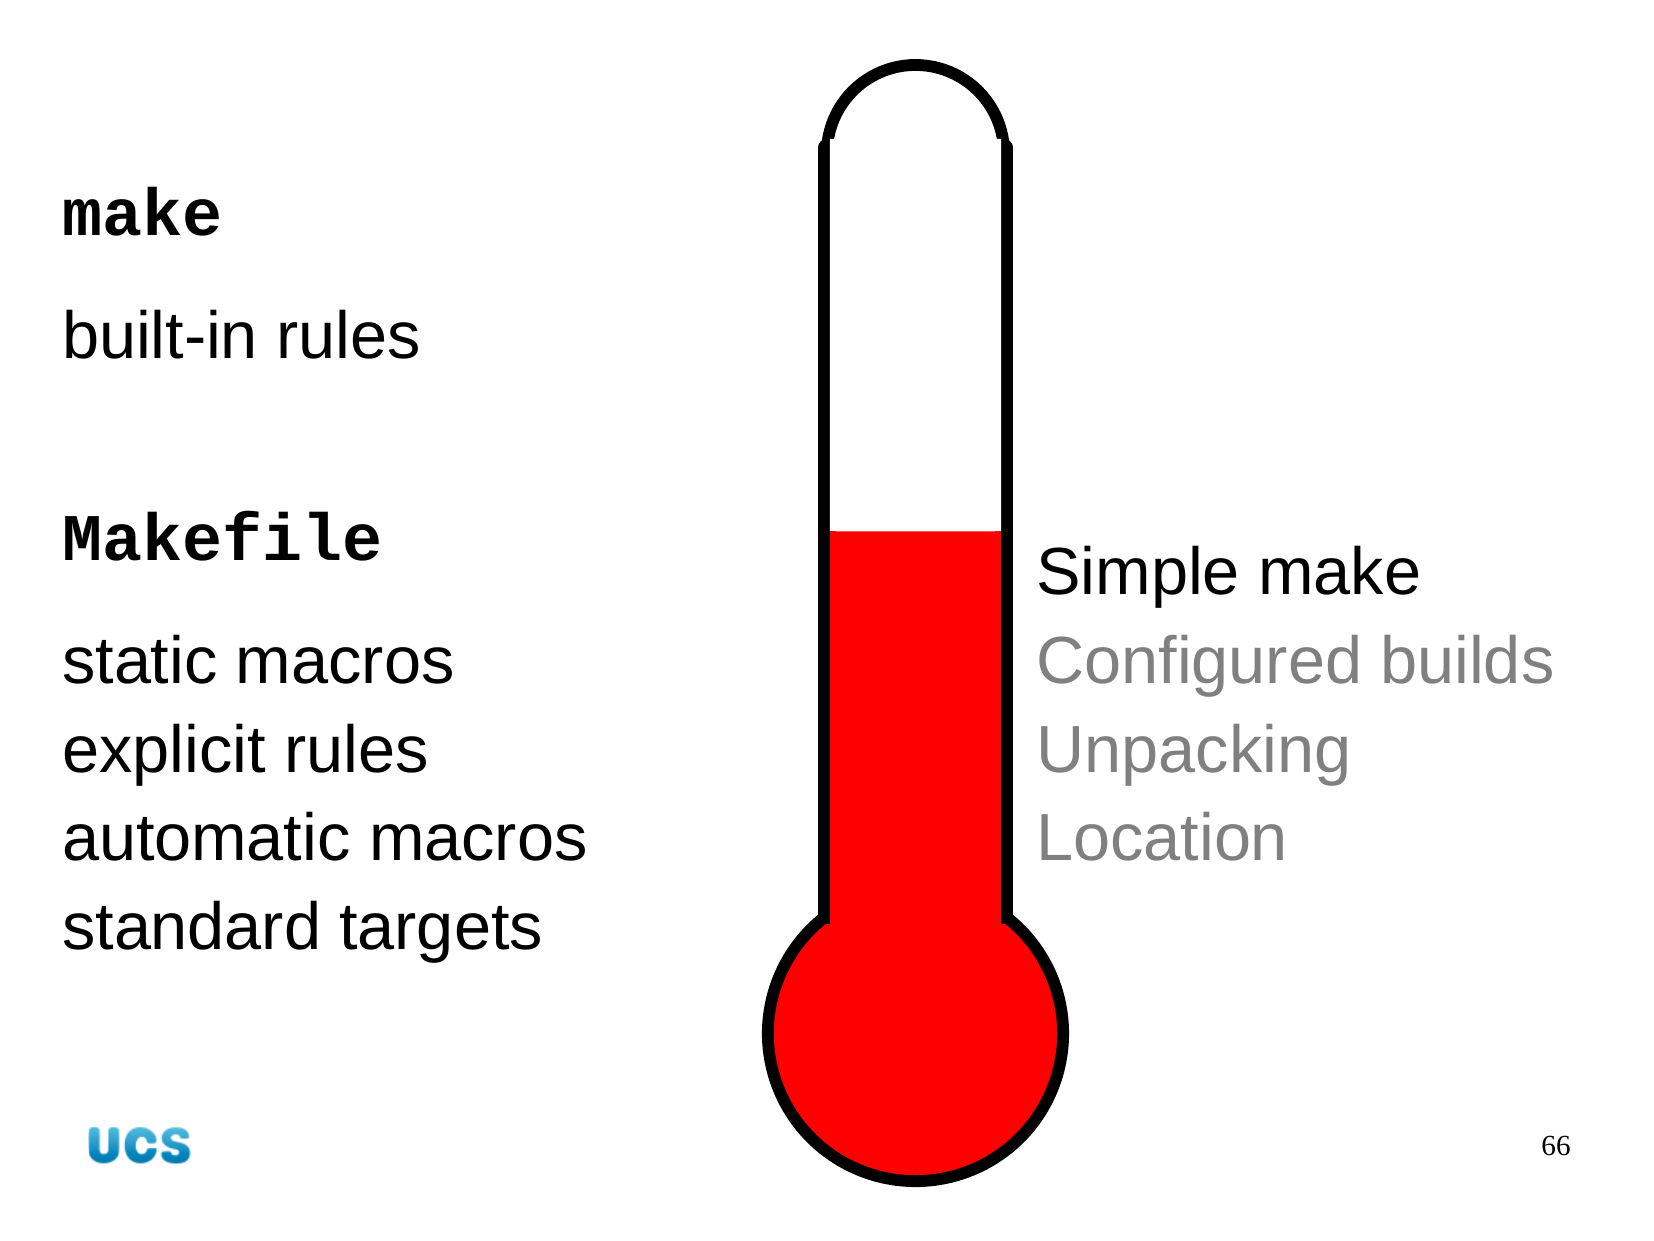

make
built-in rules
Makefile
Simple make
static macros
Configured builds
explicit rules
Unpacking
automatic macros
Location
standard targets
66